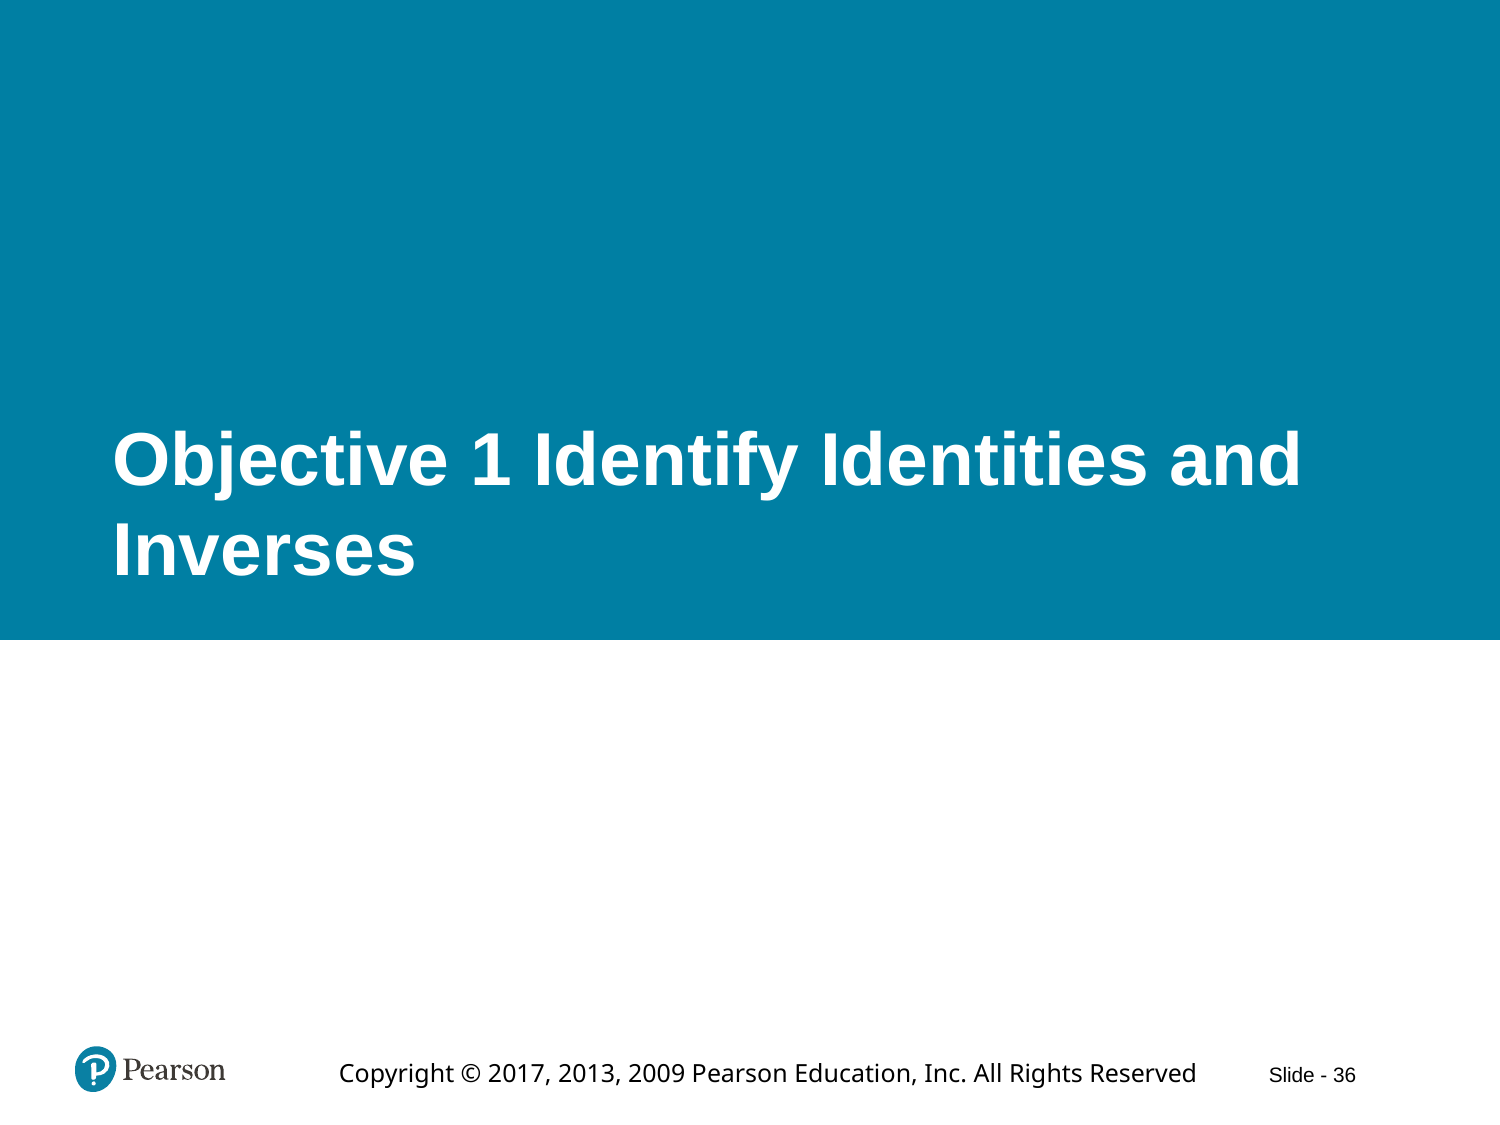

# Objective 1 Identify Identities and Inverses